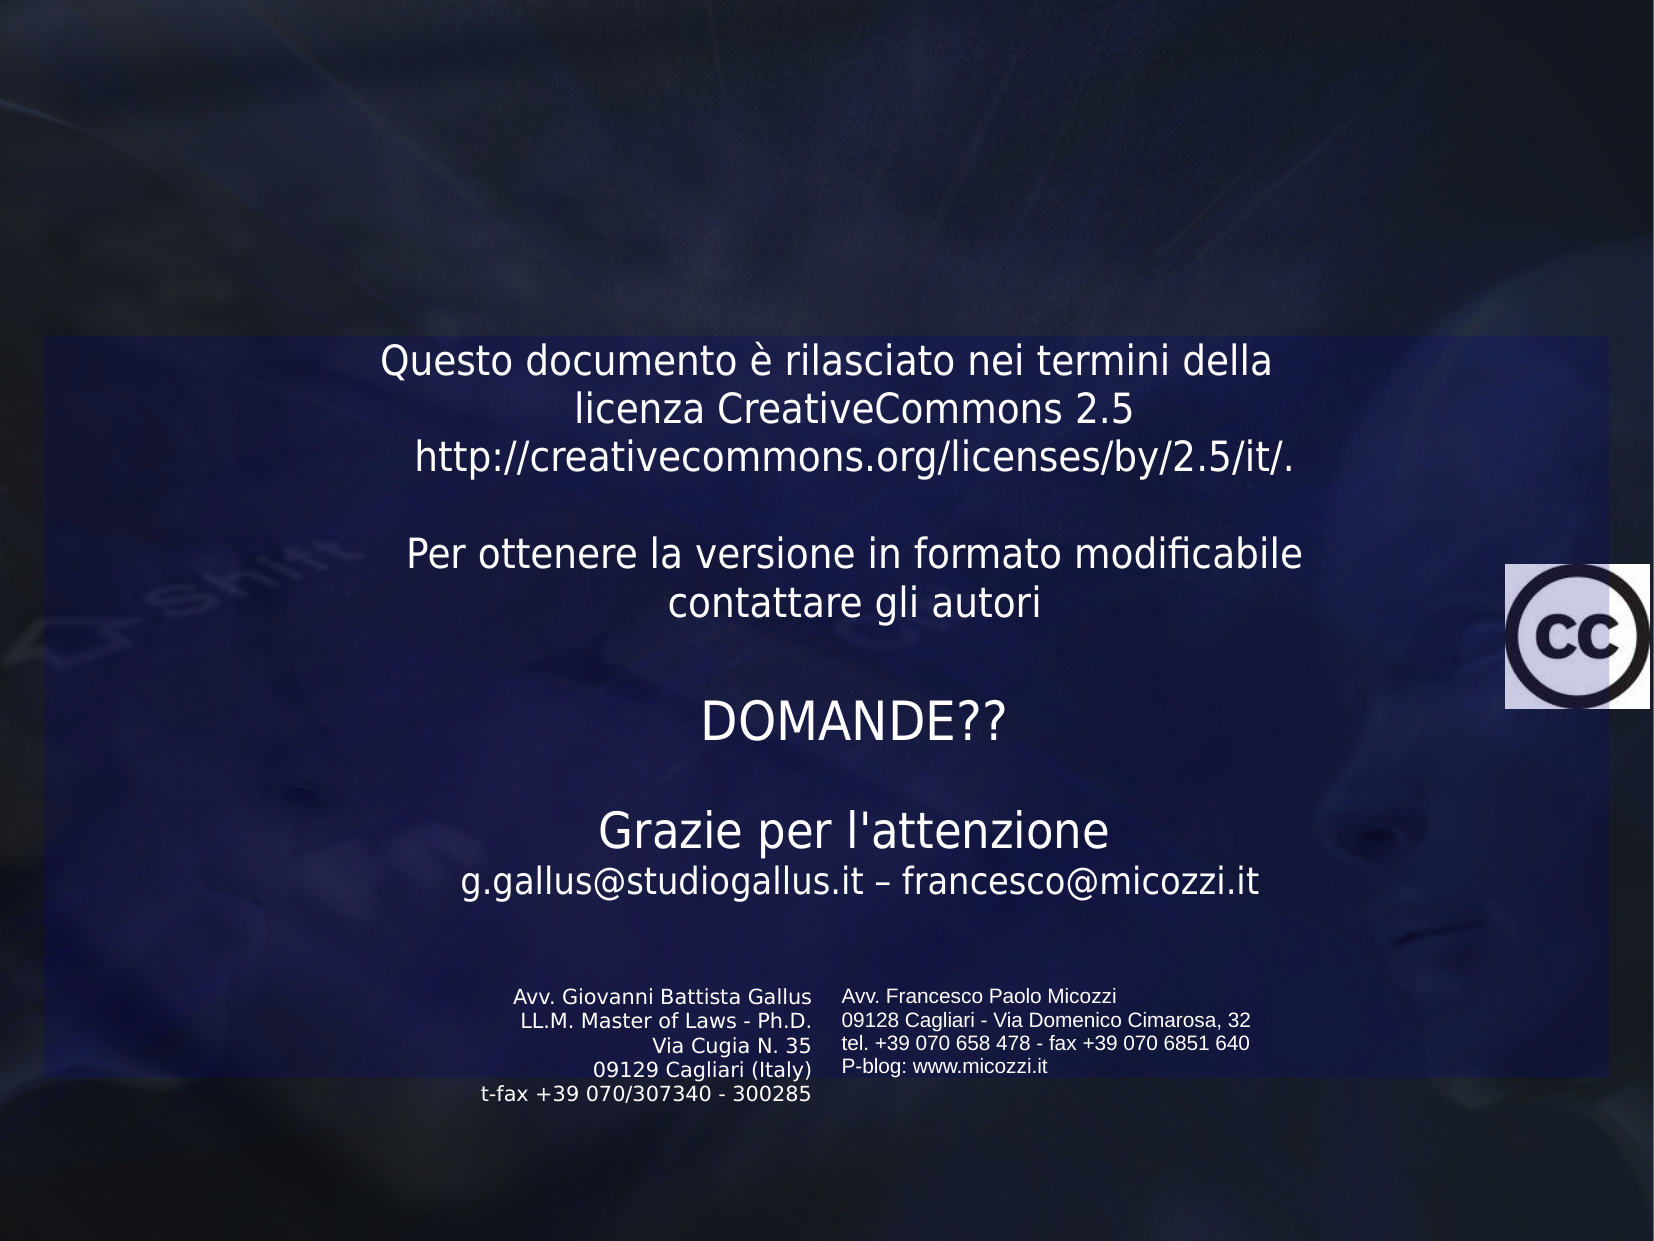

# Questo documento è rilasciato nei termini della licenza CreativeCommons 2.5 http://creativecommons.org/licenses/by/2.5/it/. Per ottenere la versione in formato modificabile contattare gli autori DOMANDE?? Grazie per l'attenzione g.gallus@studiogallus.it – francesco@micozzi.it
| Avv. Giovanni Battista Gallus LL.M. Master of Laws - Ph.D. Via Cugia N. 35 09129 Cagliari (Italy) t-fax +39 070/307340 - 300285 | Avv. Francesco Paolo Micozzi 09128 Cagliari - Via Domenico Cimarosa, 32 tel. +39 070 658 478 - fax +39 070 6851 640 P-blog: www.micozzi.it |
| --- | --- |